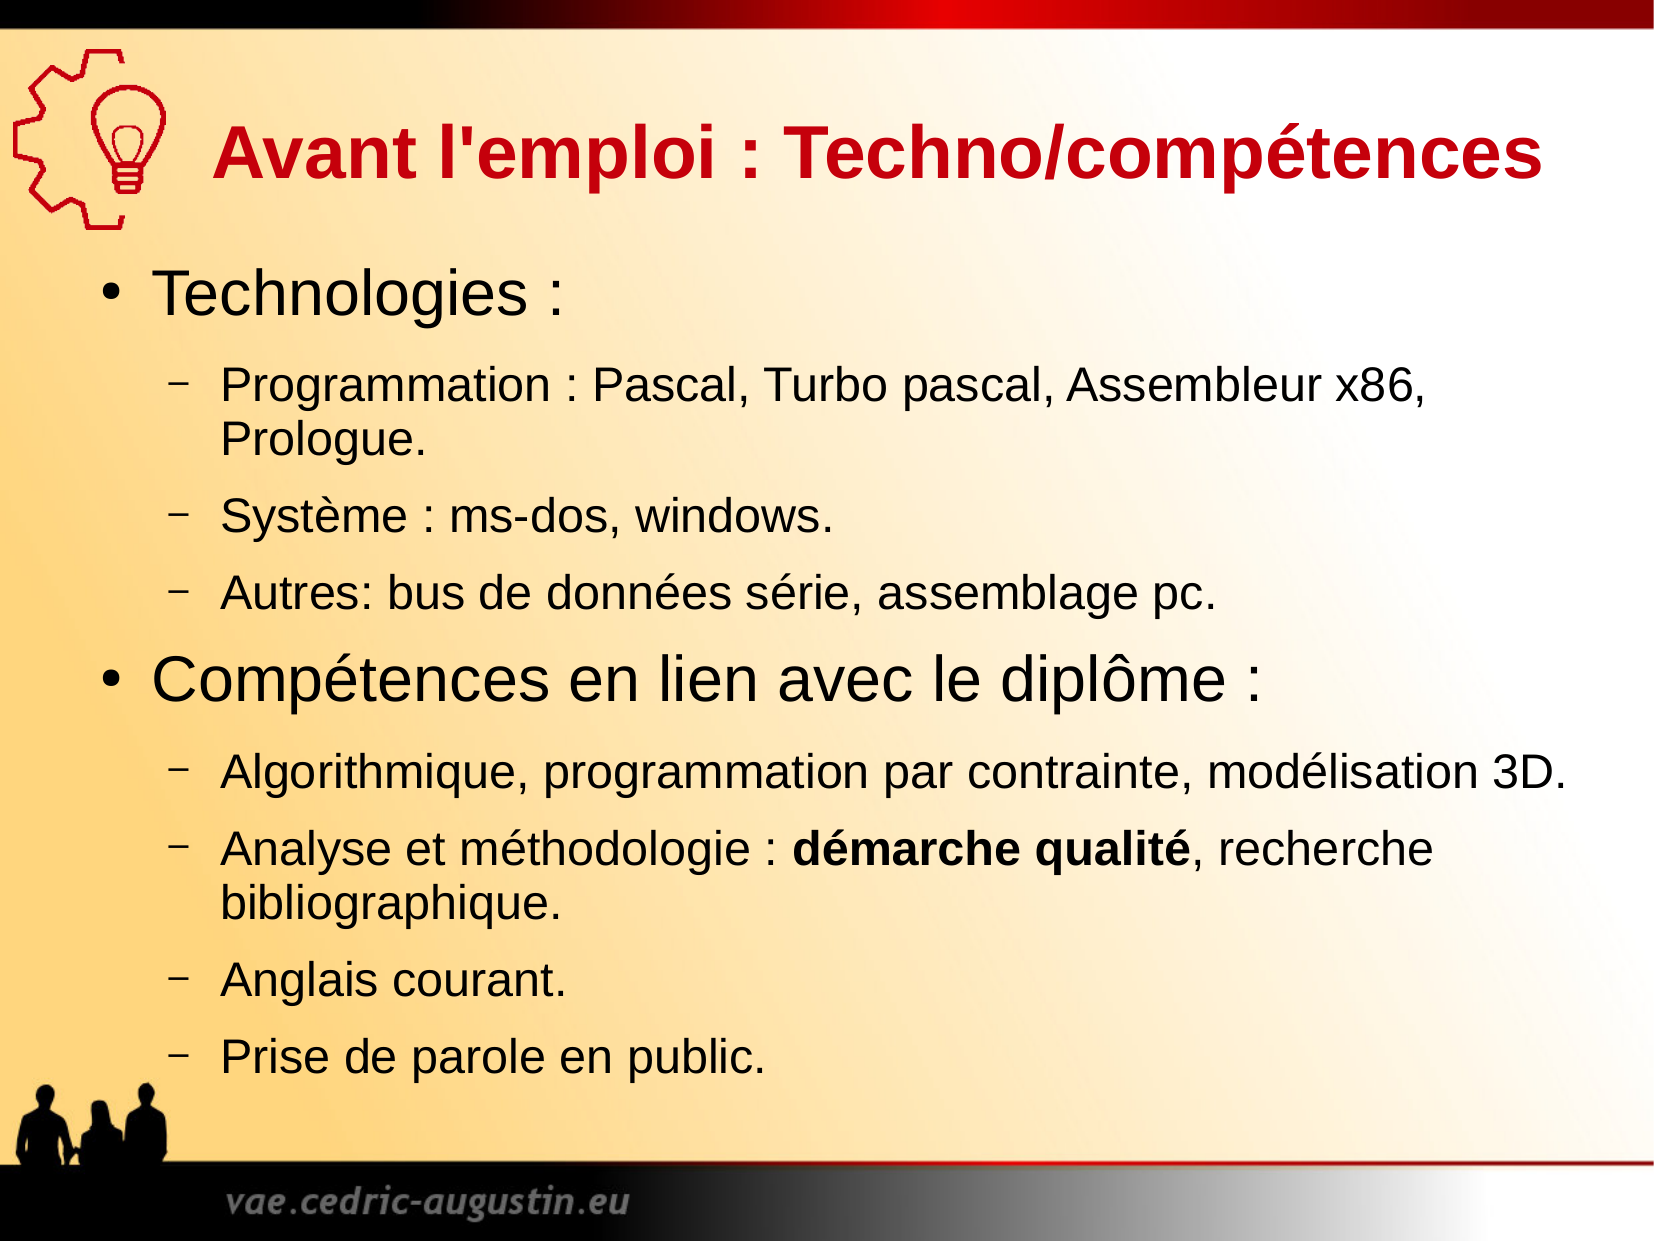

# Avant l'emploi : Techno/compétences
Technologies :
Programmation : Pascal, Turbo pascal, Assembleur x86, Prologue.
Système : ms-dos, windows.
Autres: bus de données série, assemblage pc.
Compétences en lien avec le diplôme :
Algorithmique, programmation par contrainte, modélisation 3D.
Analyse et méthodologie : démarche qualité, recherche bibliographique.
Anglais courant.
Prise de parole en public.